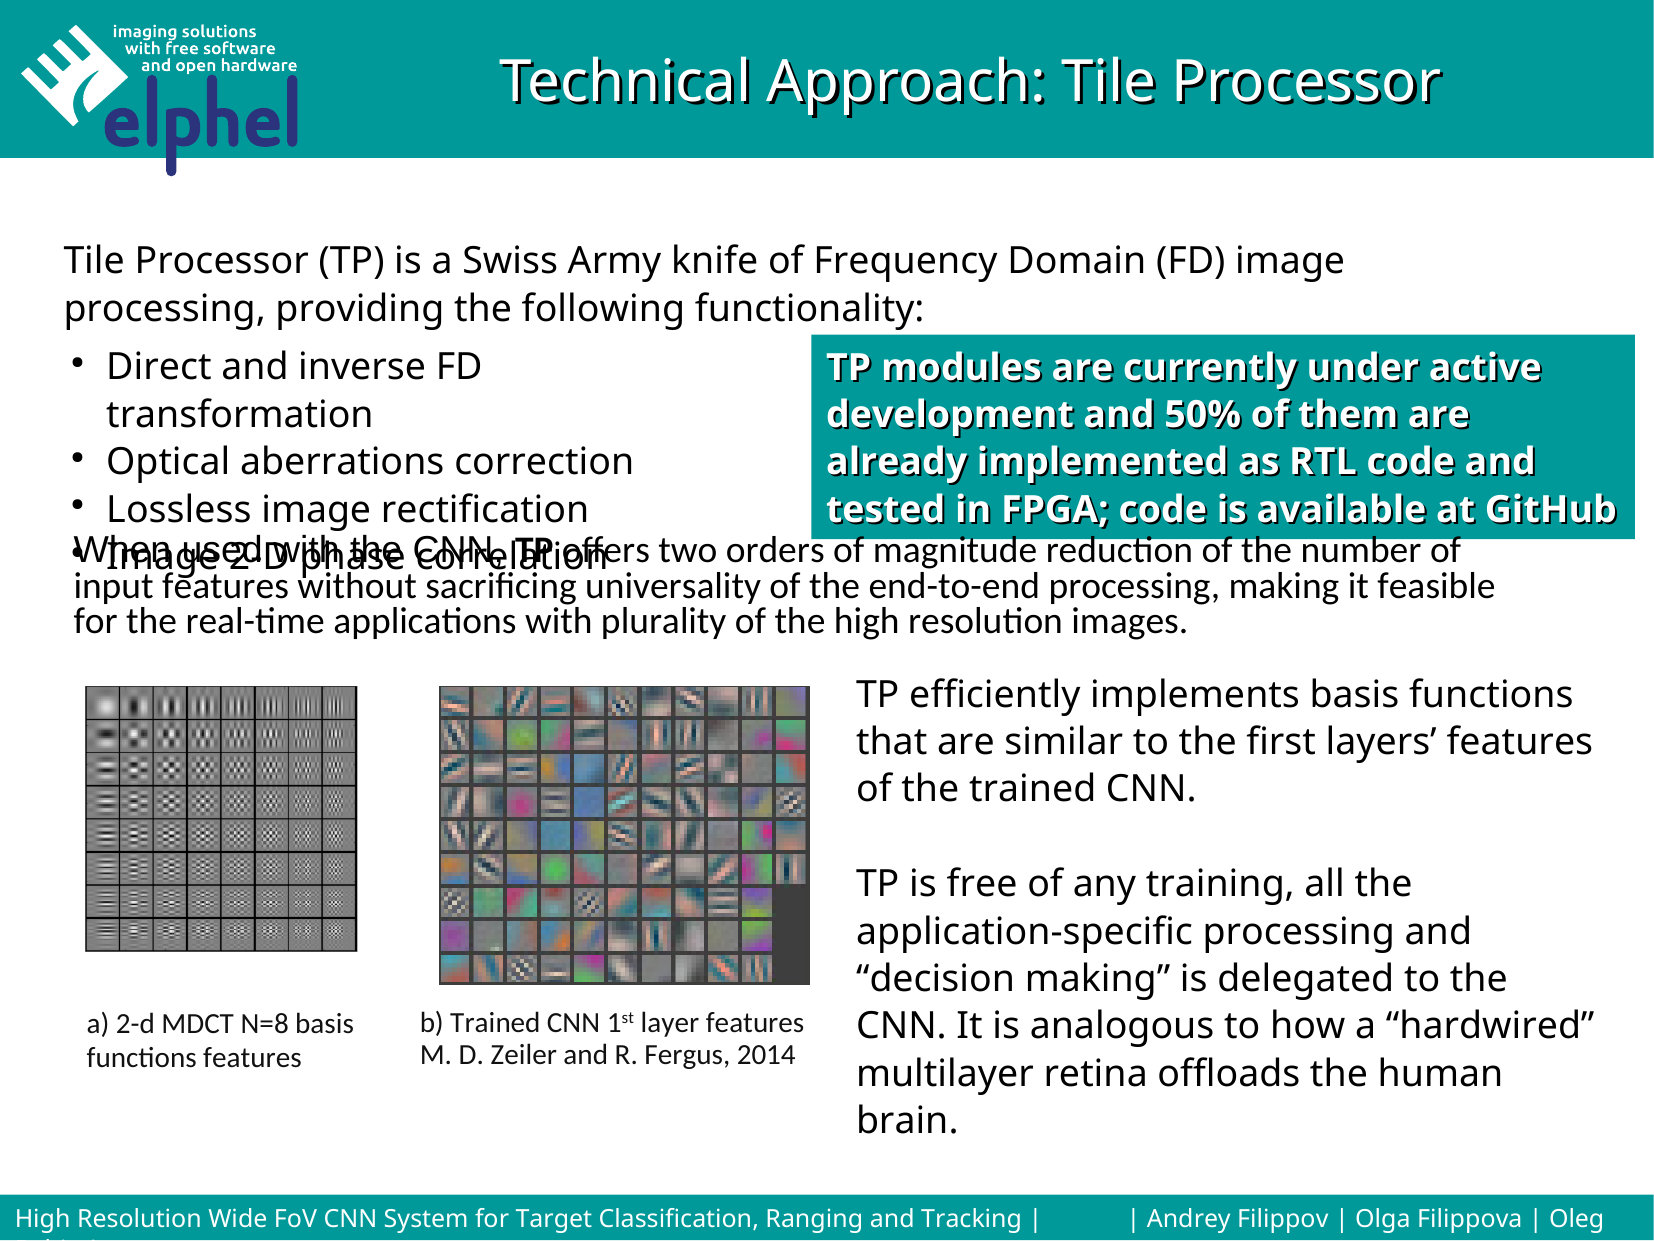

# Technical Approach: Tile Processor
Tile Processor (TP) is a Swiss Army knife of Frequency Domain (FD) image processing, providing the following functionality:
Direct and inverse FD transformation
Optical aberrations correction
Lossless image rectification
Image 2-D phase correlation
TP modules are currently under active development and 50% of them are already implemented as RTL code and tested in FPGA; code is available at GitHub
When used with the CNN, TP offers two orders of magnitude reduction of the number of input features without sacrificing universality of the end-to-end processing, making it feasible for the real-time applications with plurality of the high resolution images.
TP efficiently implements basis functions that are similar to the first layers’ features of the trained CNN.
TP is free of any training, all the application-specific processing and “decision making” is delegated to the CNN. It is analogous to how a “hardwired” multilayer retina offloads the human brain.
b) Trained CNN 1st layer features
M. D. Zeiler and R. Fergus, 2014
a) 2-d MDCT N=8 basis functions features